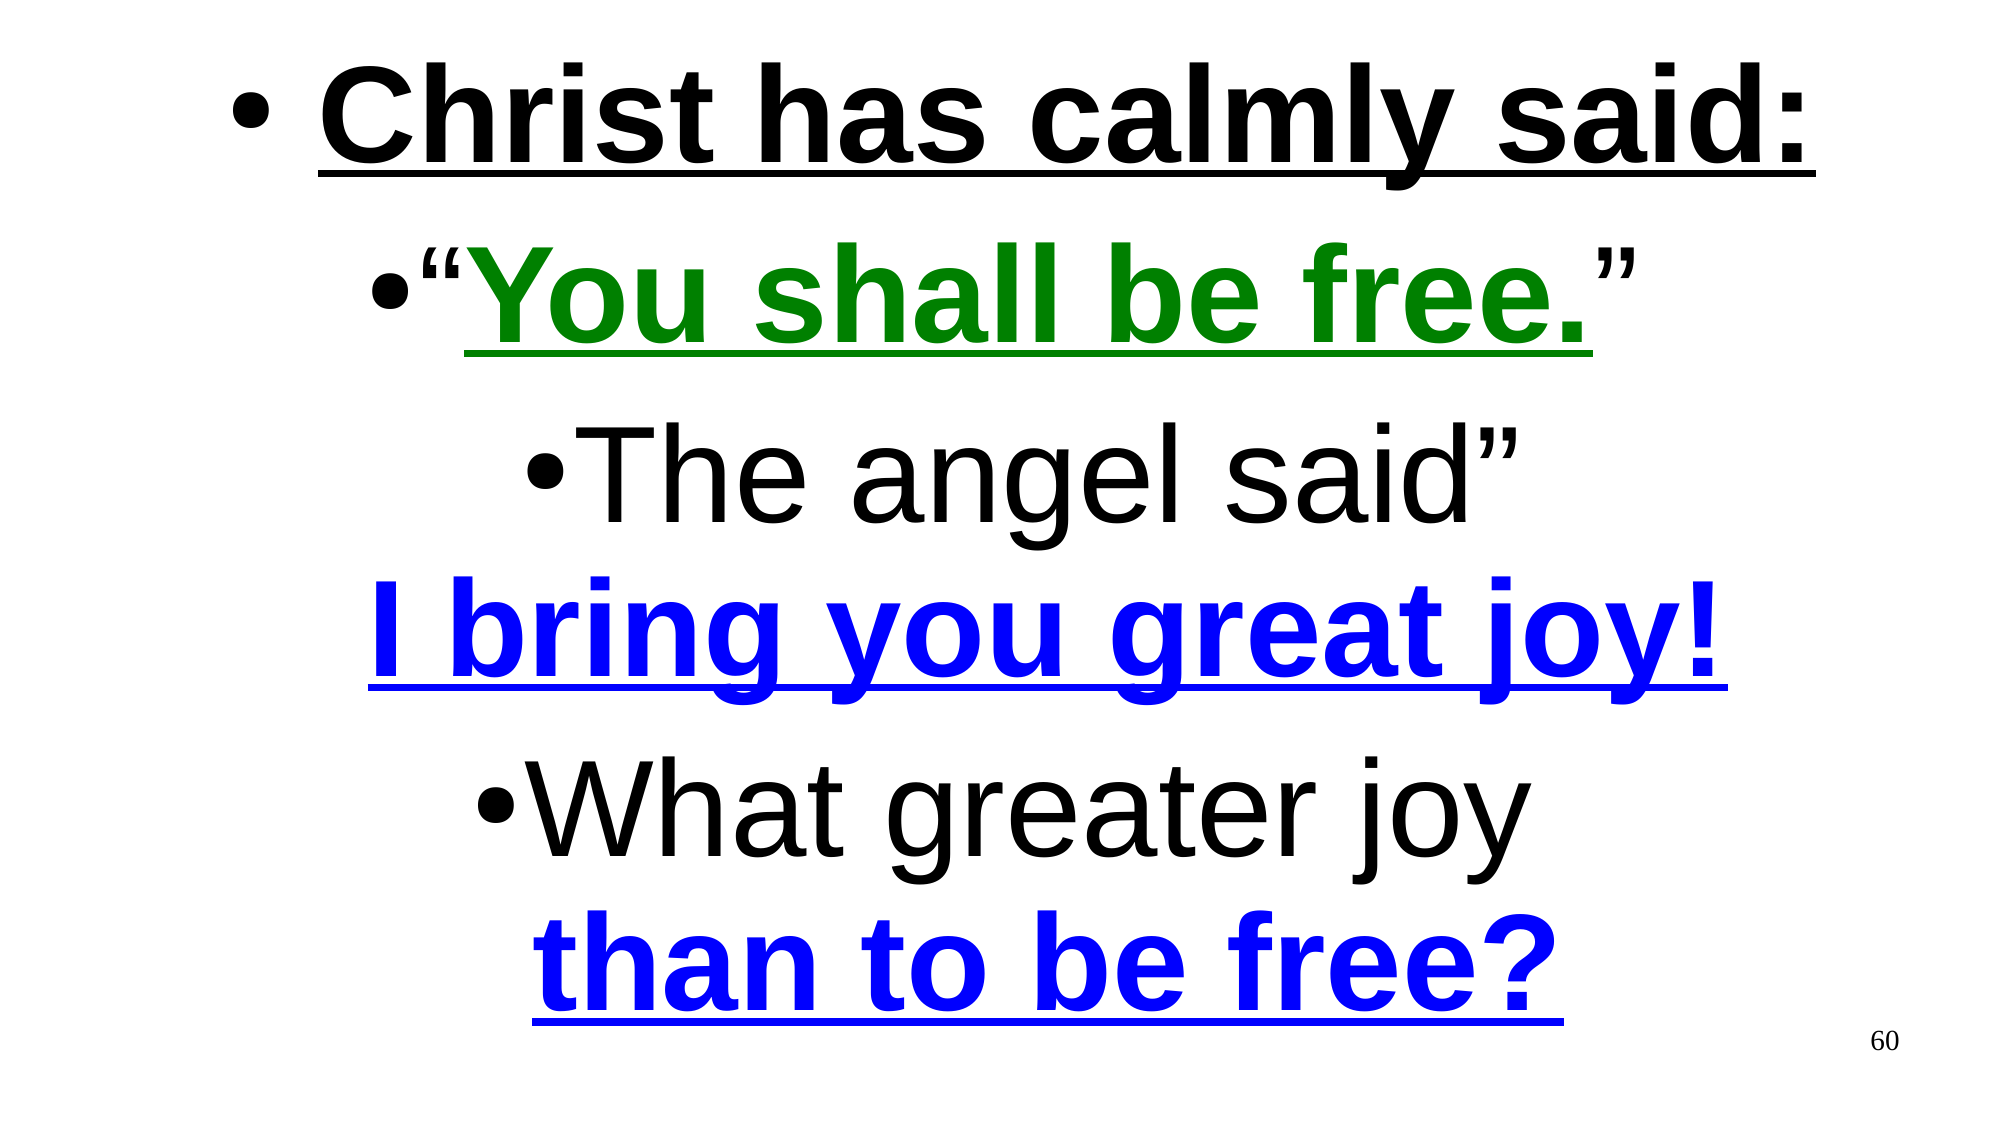

# Christ has calmly said:
“You shall be free.”
The angel said”
I bring you great joy!
What greater joy
than to be free?
60